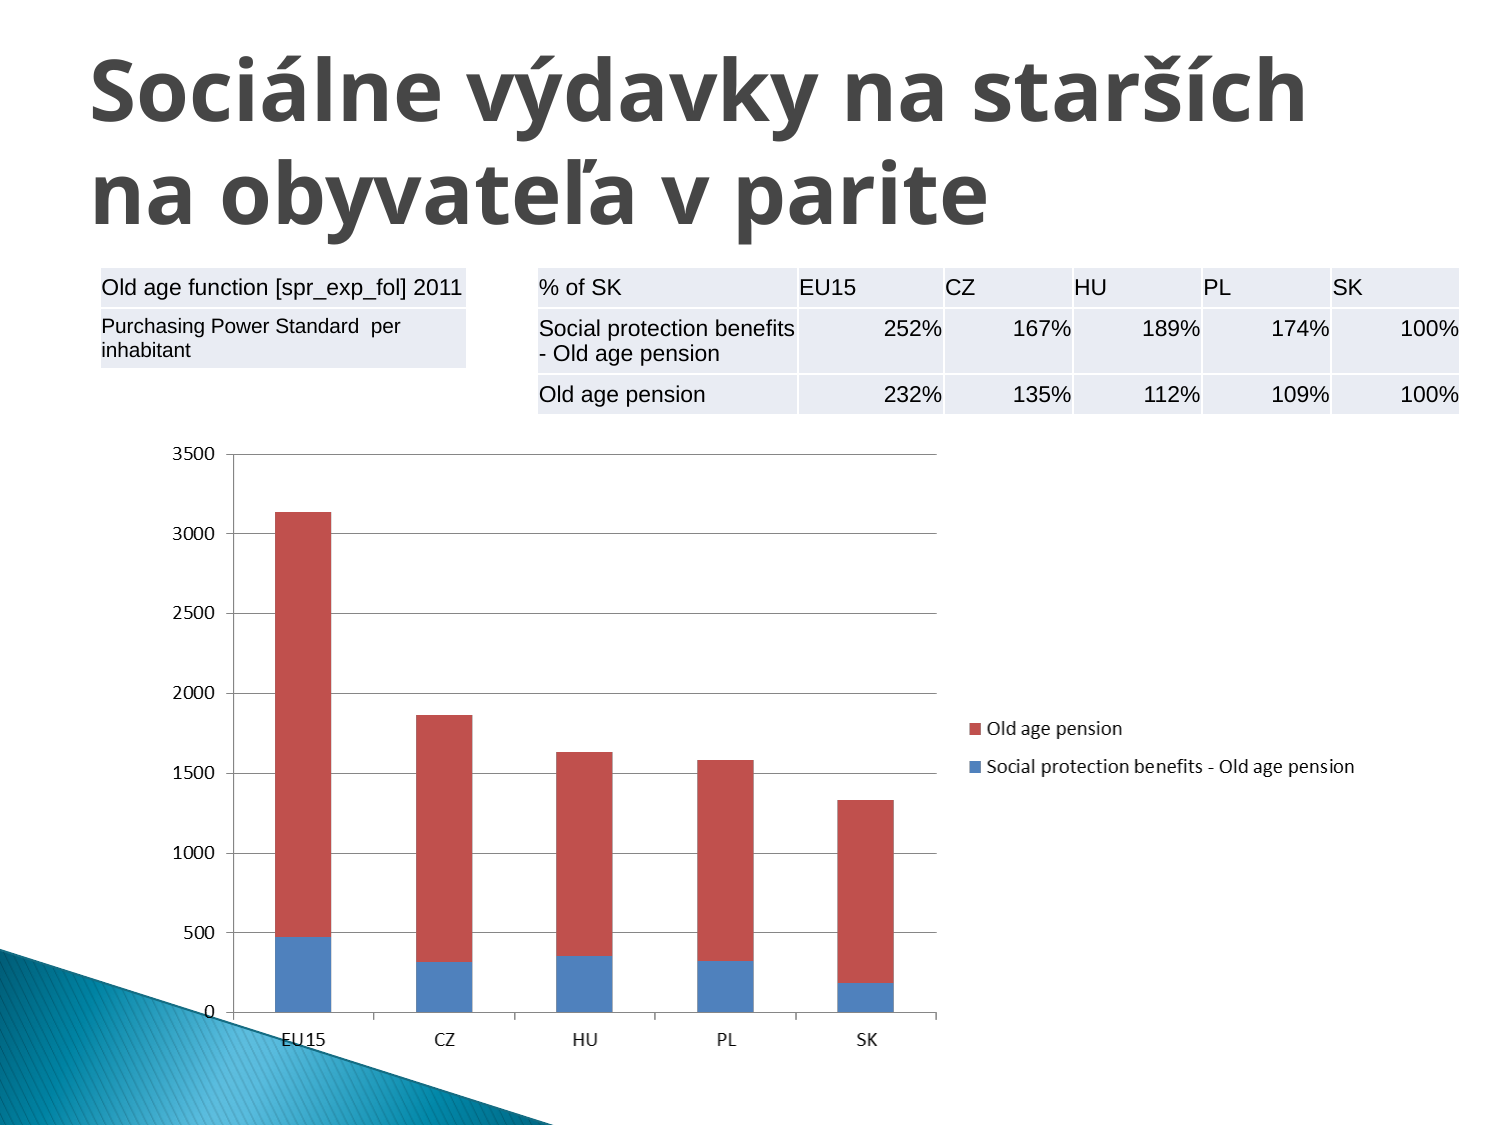

Sociálne výdavky na starších
na obyvateľa v parite
| Old age function [spr\_exp\_fol] 2011 |
| --- |
| Purchasing Power Standard per inhabitant |
| % of SK | EU15 | CZ | HU | PL | SK |
| --- | --- | --- | --- | --- | --- |
| Social protection benefits - Old age pension | 252% | 167% | 189% | 174% | 100% |
| Old age pension | 232% | 135% | 112% | 109% | 100% |